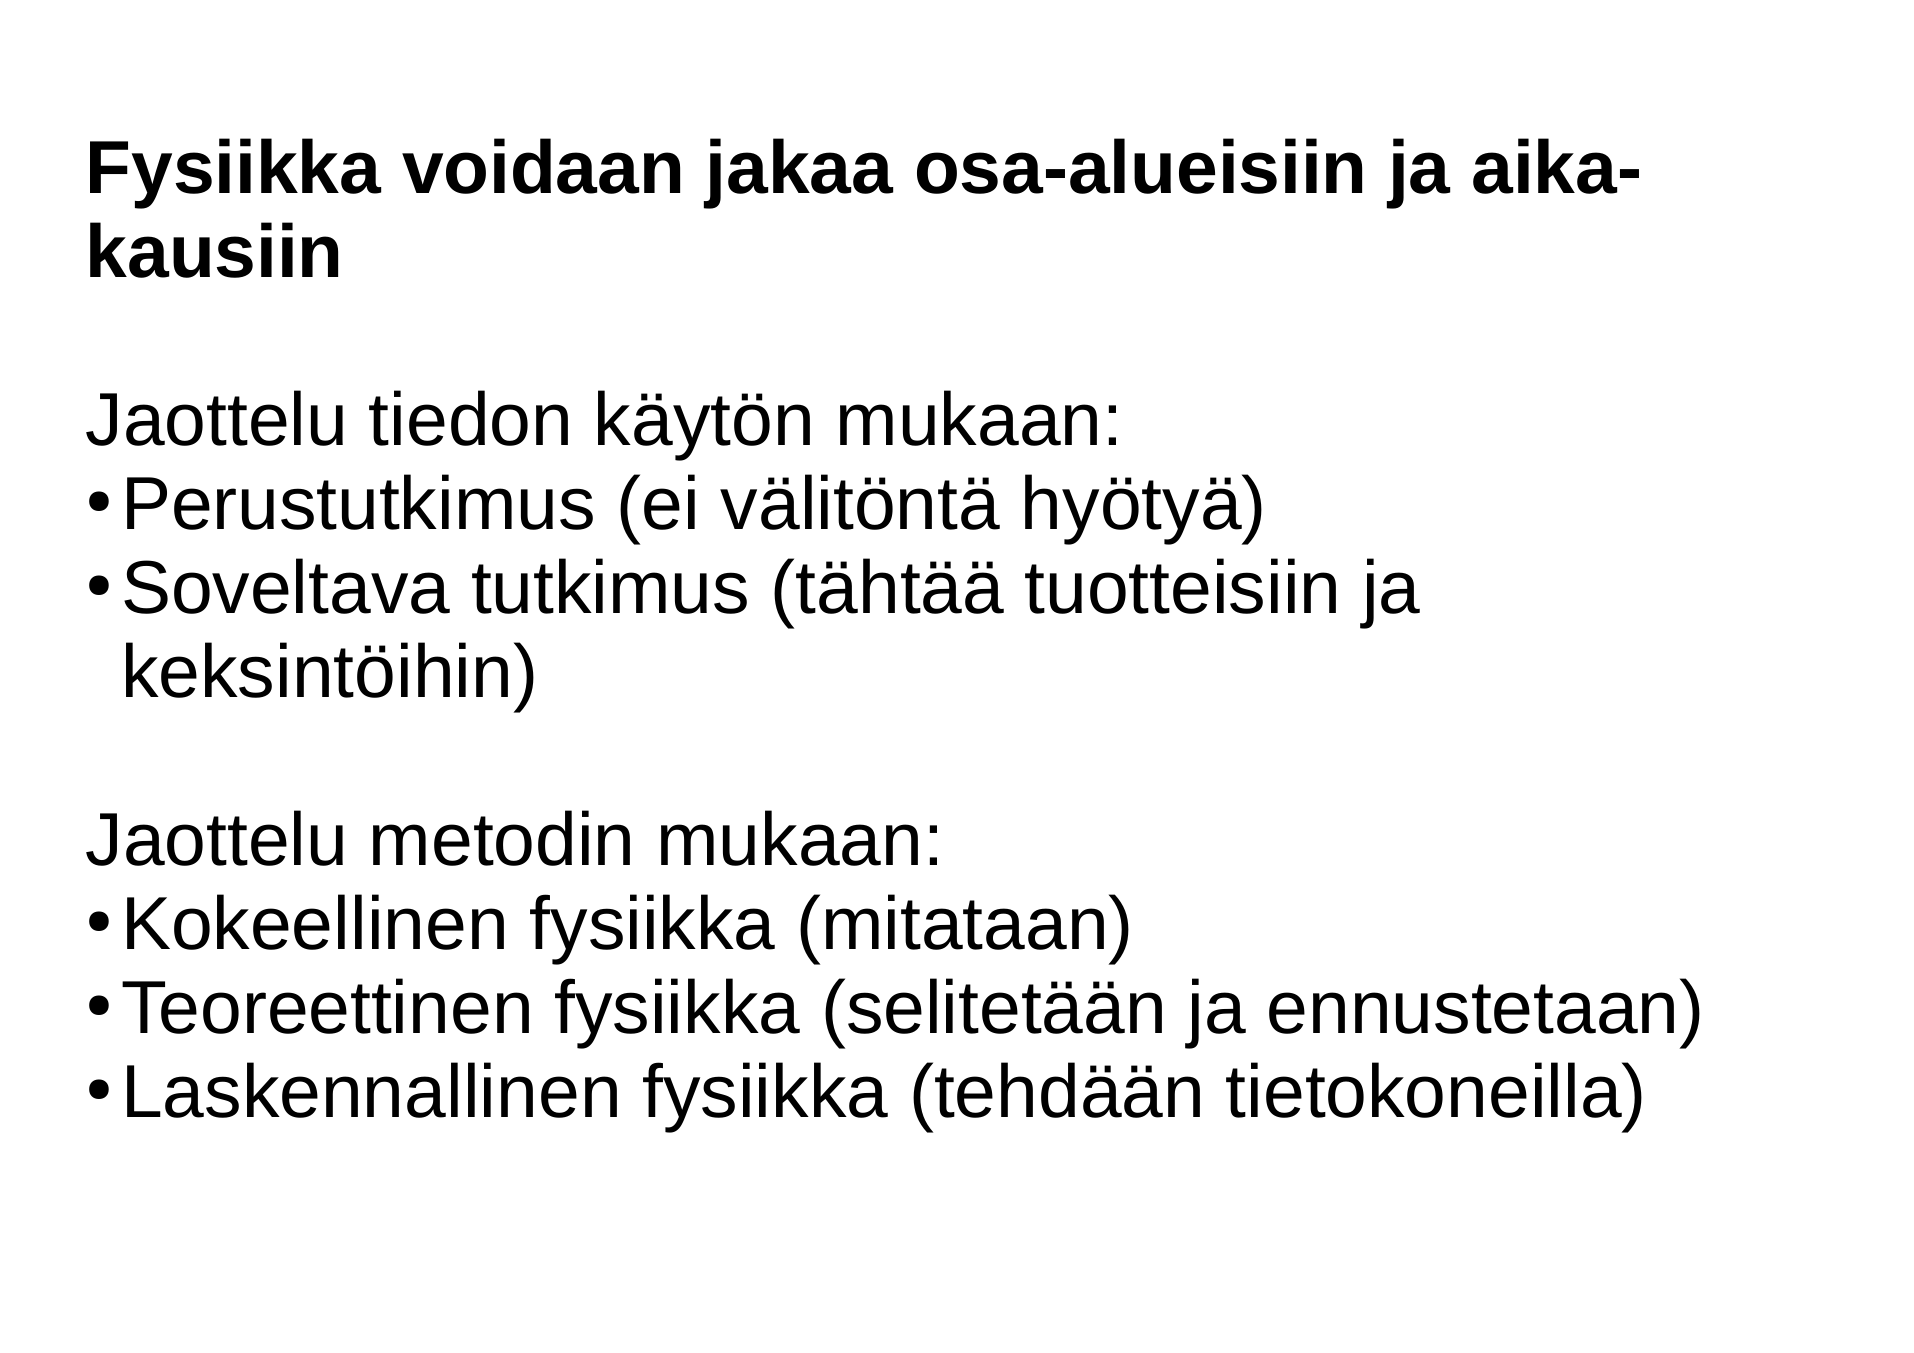

Fysiikka voidaan jakaa osa-alueisiin ja aika-kausiin
Jaottelu tiedon käytön mukaan:
Perustutkimus (ei välitöntä hyötyä)
Soveltava tutkimus (tähtää tuotteisiin ja keksintöihin)
Jaottelu metodin mukaan:
Kokeellinen fysiikka (mitataan)
Teoreettinen fysiikka (selitetään ja ennustetaan)
Laskennallinen fysiikka (tehdään tietokoneilla)